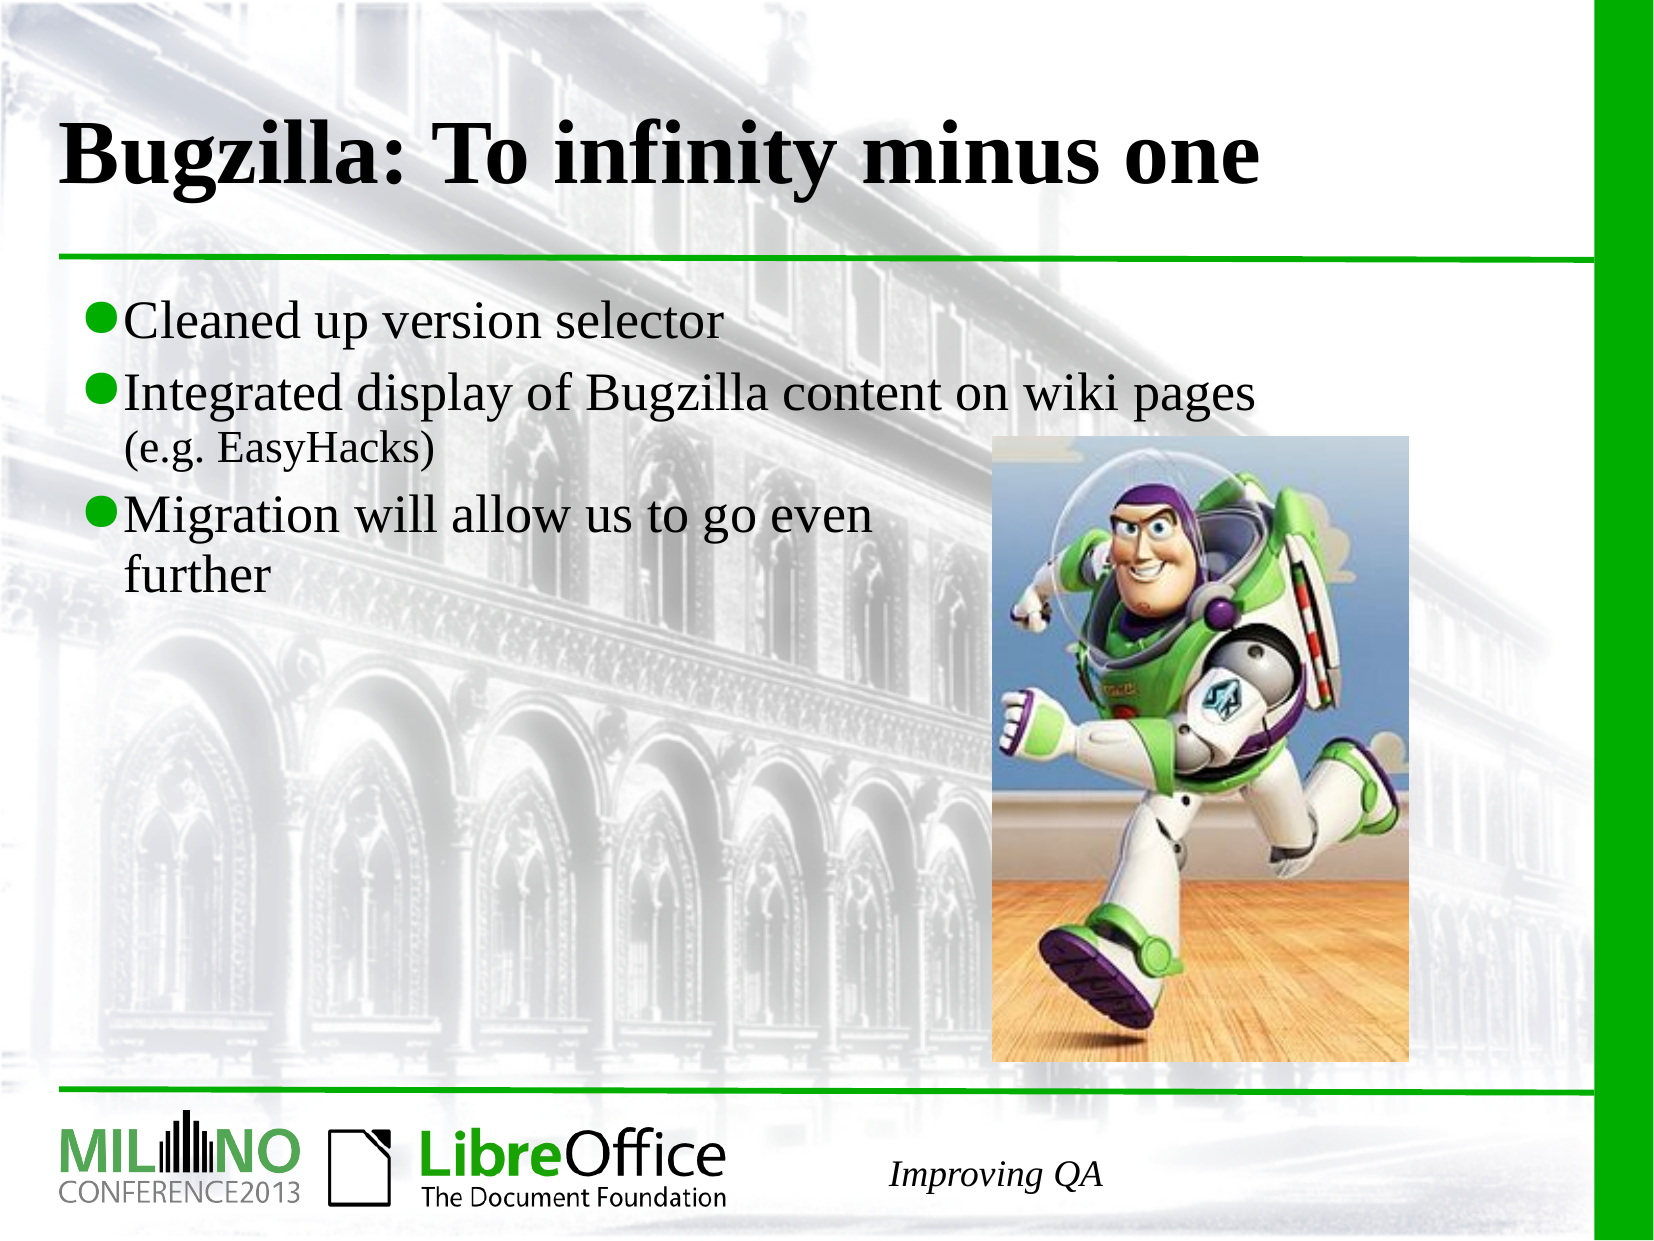

# Bugzilla: To infinity minus one
Cleaned up version selector
Integrated display of Bugzilla content on wiki pages
(e.g. EasyHacks)
Migration will allow us to go even
further